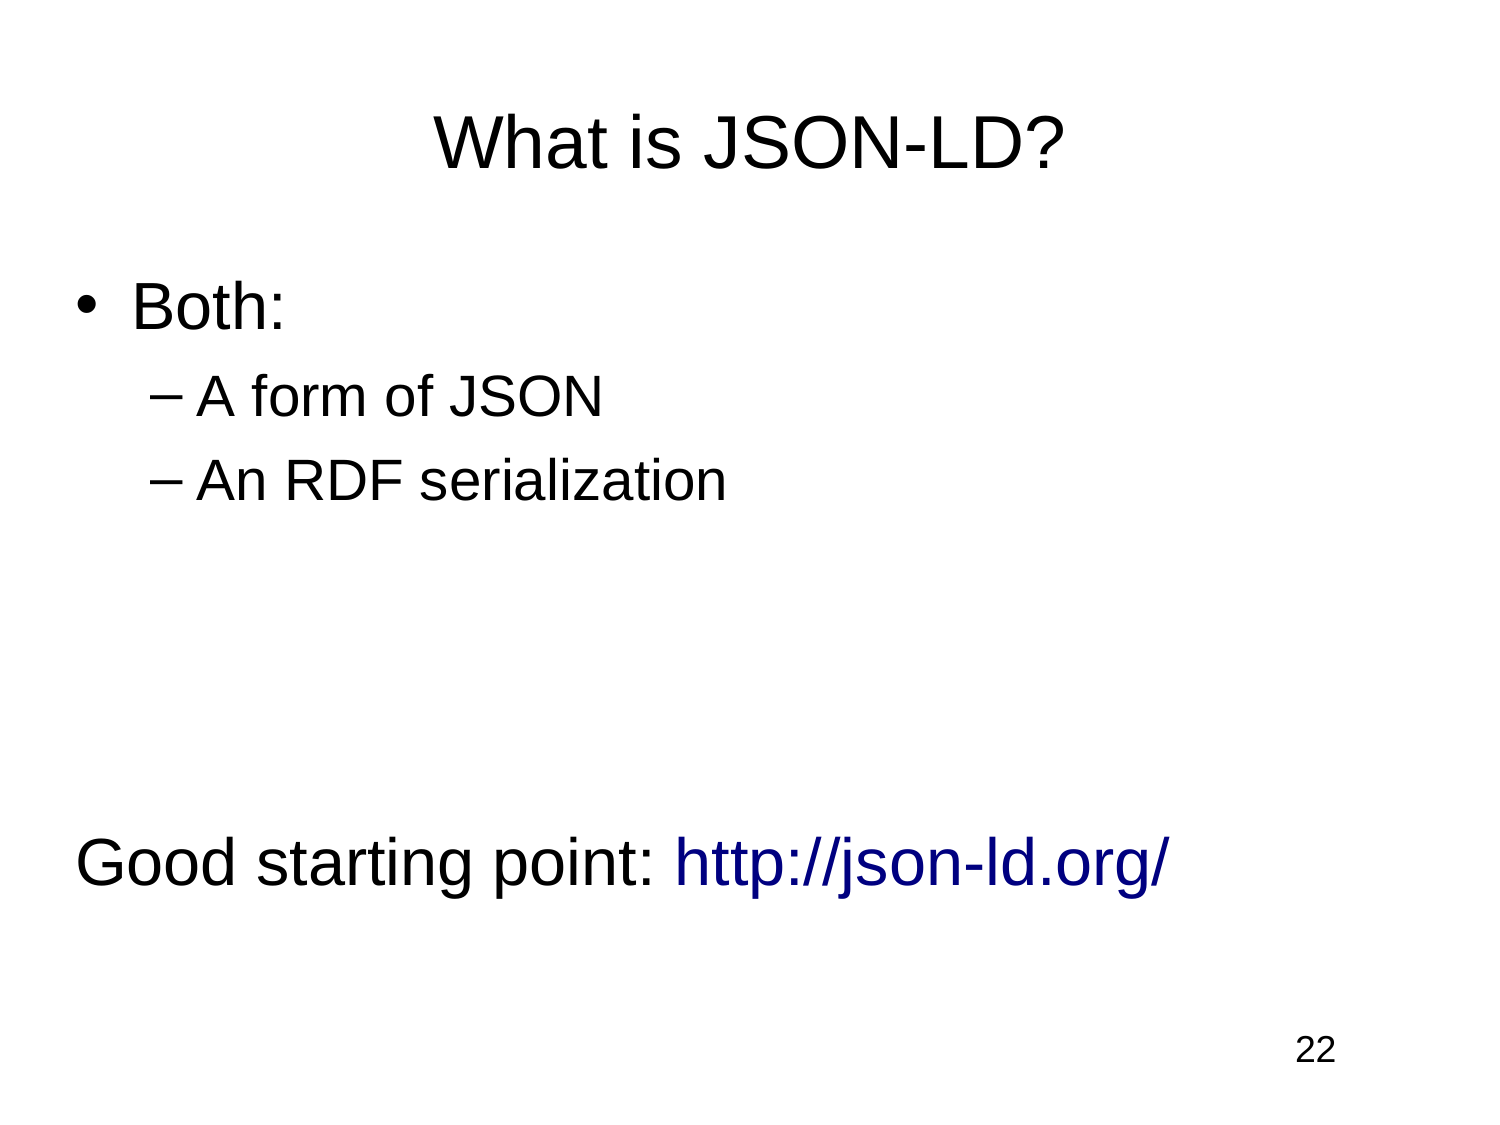

# What is JSON-LD?
Both:
A form of JSON
An RDF serialization
Good starting point: http://json-ld.org/
22